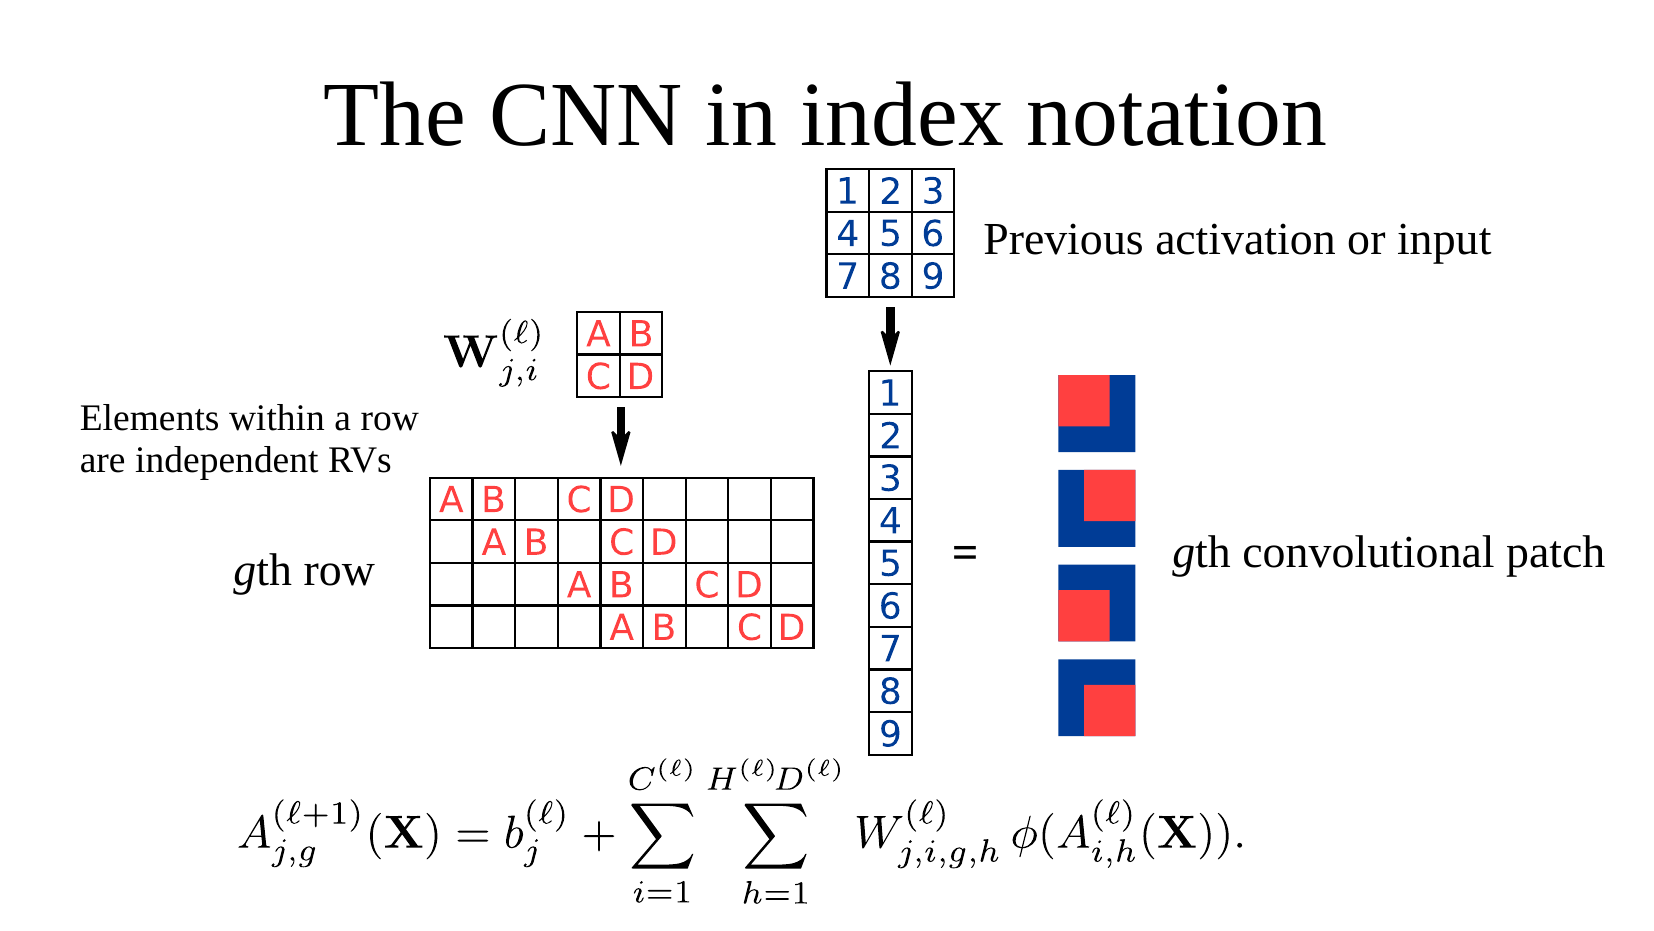

# The CNN in index notation
Previous activation or input
Elements within a row
are independent RVs
gth convolutional patch
gth row